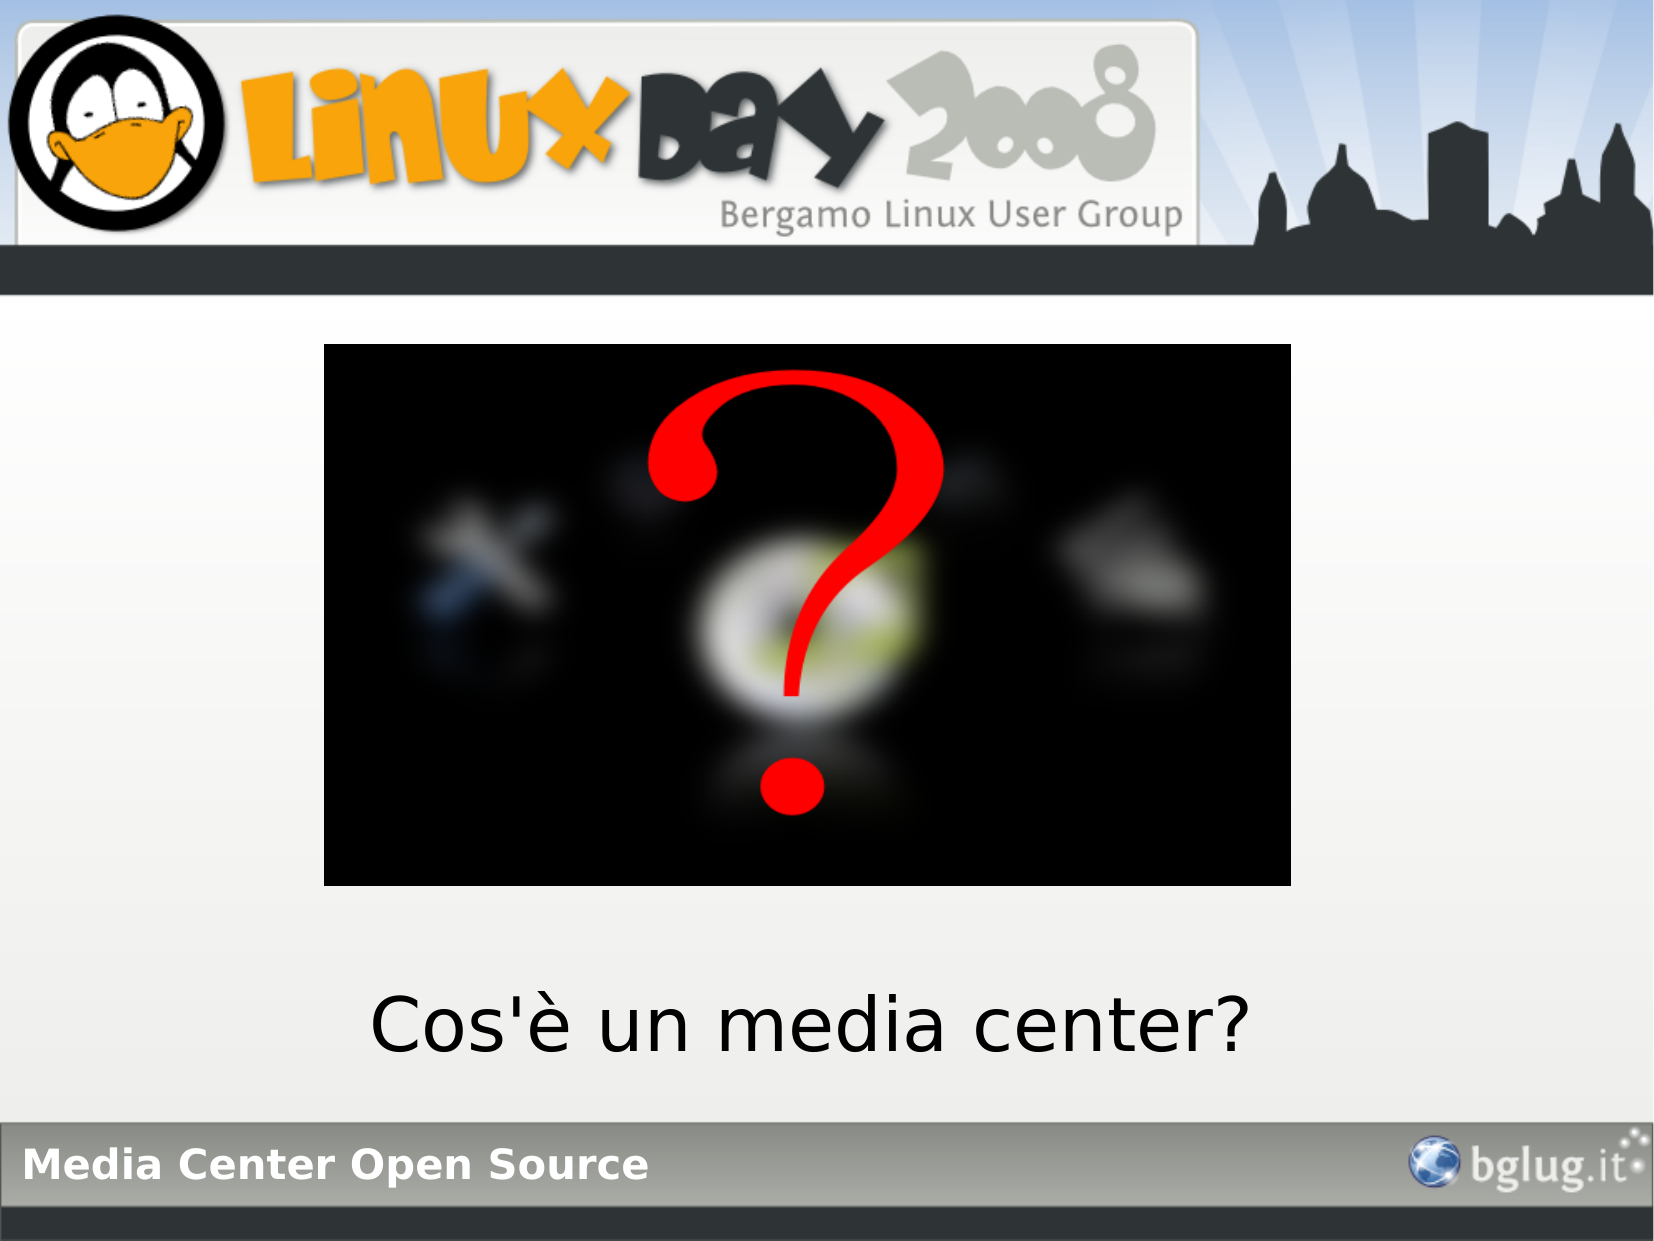

Cos'è un media center?
Media Center Open Source